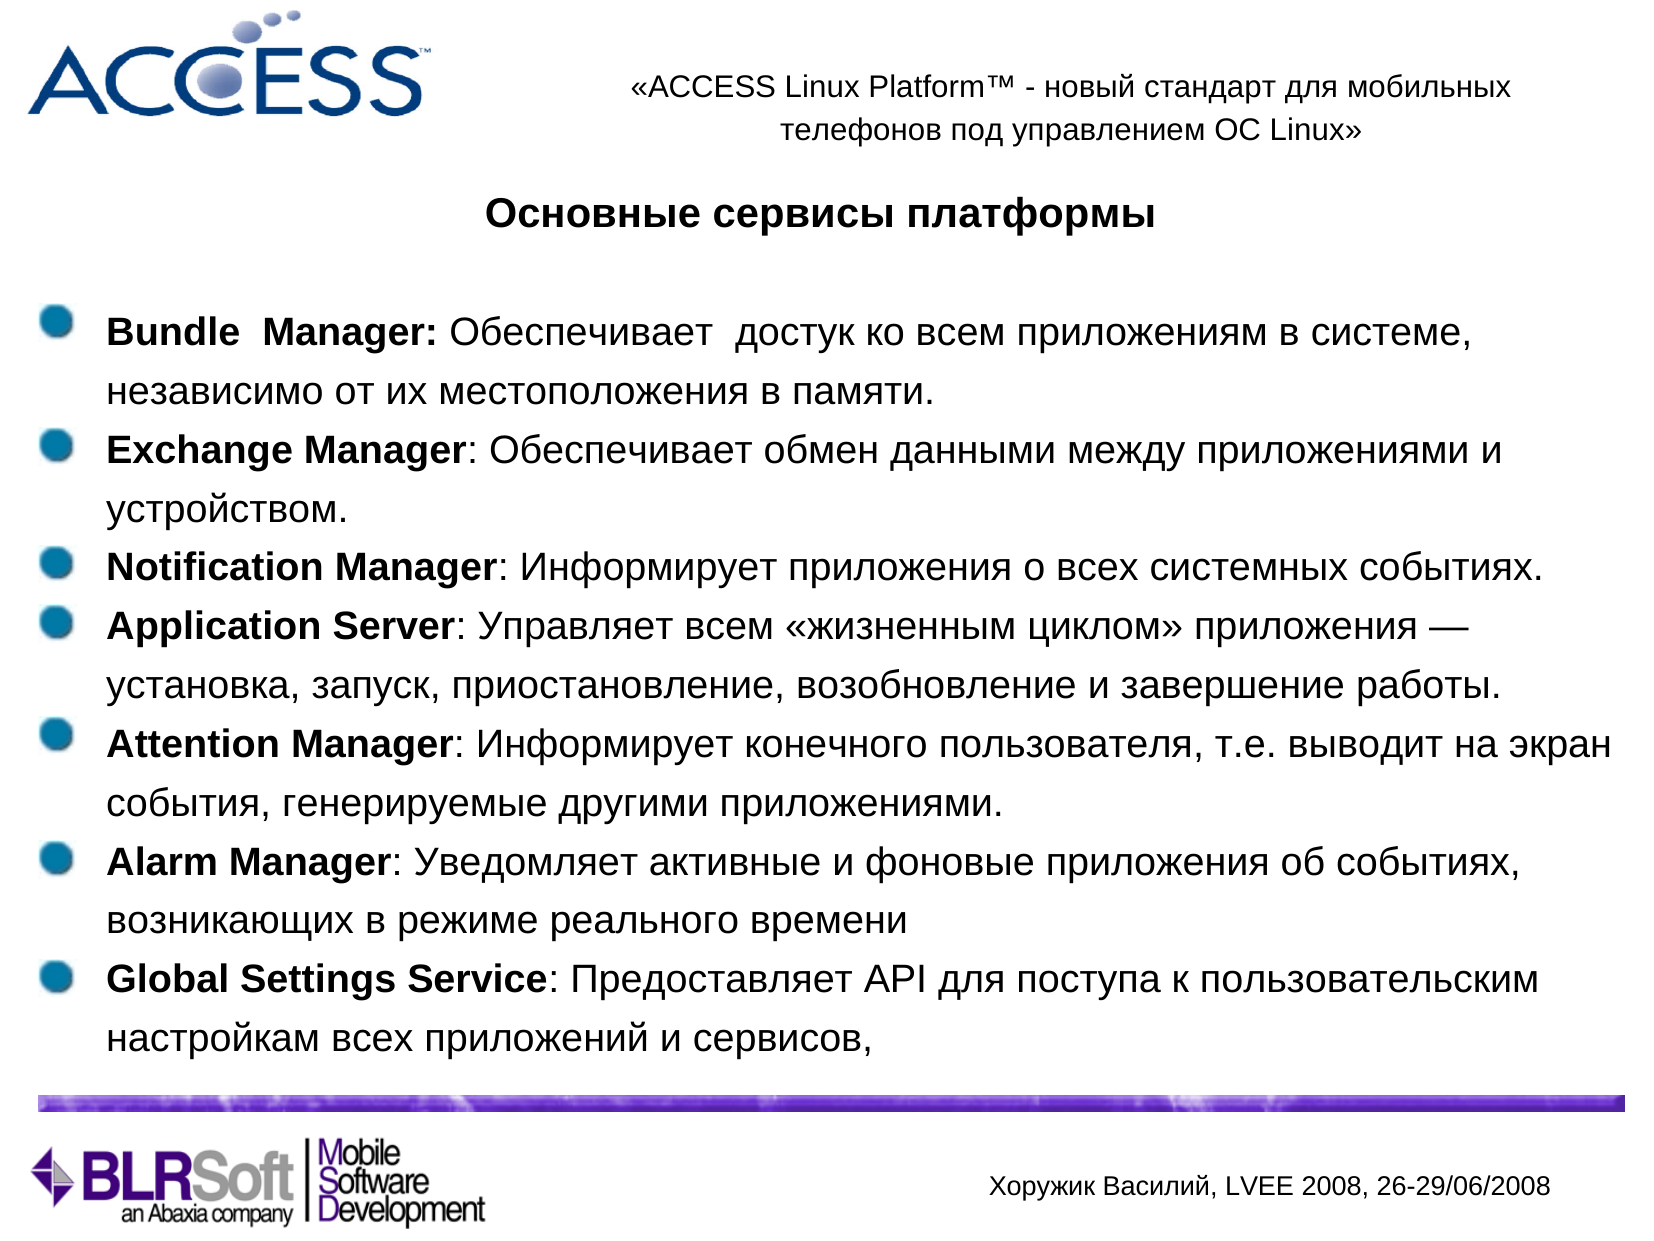

# «ACCESS Linux Platform™ - новый стандарт для мобильных телефонов под управлением ОС Linux»
Основные сервисы платформы
Bundle Manager: Обеспечивает достук ко всем приложениям в системе, независимо от их местоположения в памяти.
Exchange Manager: Обеспечивает обмен данными между приложениями и устройством.
Notification Manager: Информирует приложения о всех системных событиях.
Application Server: Управляет всем «жизненным циклом» приложения — установка, запуск, приостановление, возобновление и завершение работы.
Attention Manager: Информирует конечного пользователя, т.е. выводит на экран события, генерируемые другими приложениями.
Alarm Manager: Уведомляет активные и фоновые приложения об событиях, возникающих в режиме реального времени
Global Settings Service: Предоставляет API для поступа к пользовательским настройкам всех приложений и сервисов,
Хоружик Василий, LVEE 2008, 26-29/06/2008